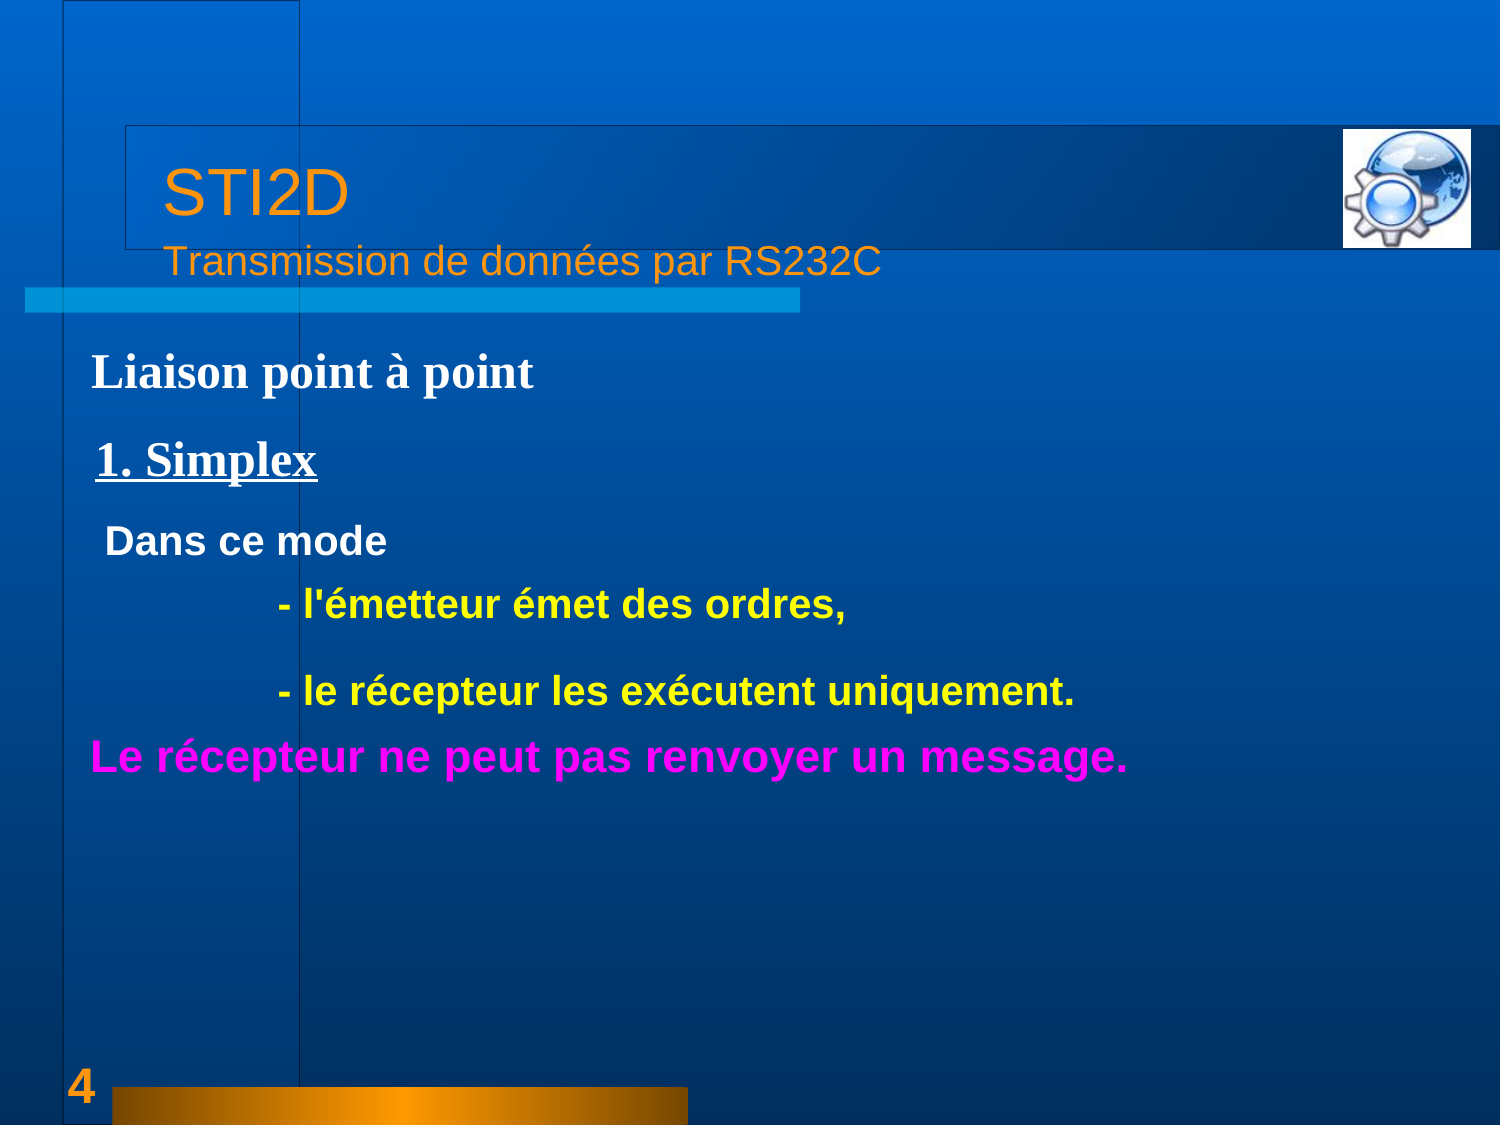

Liaison point à point
1. Simplex
Dans ce mode
- l'émetteur émet des ordres,
- le récepteur les exécutent uniquement.
Le récepteur ne peut pas renvoyer un message.